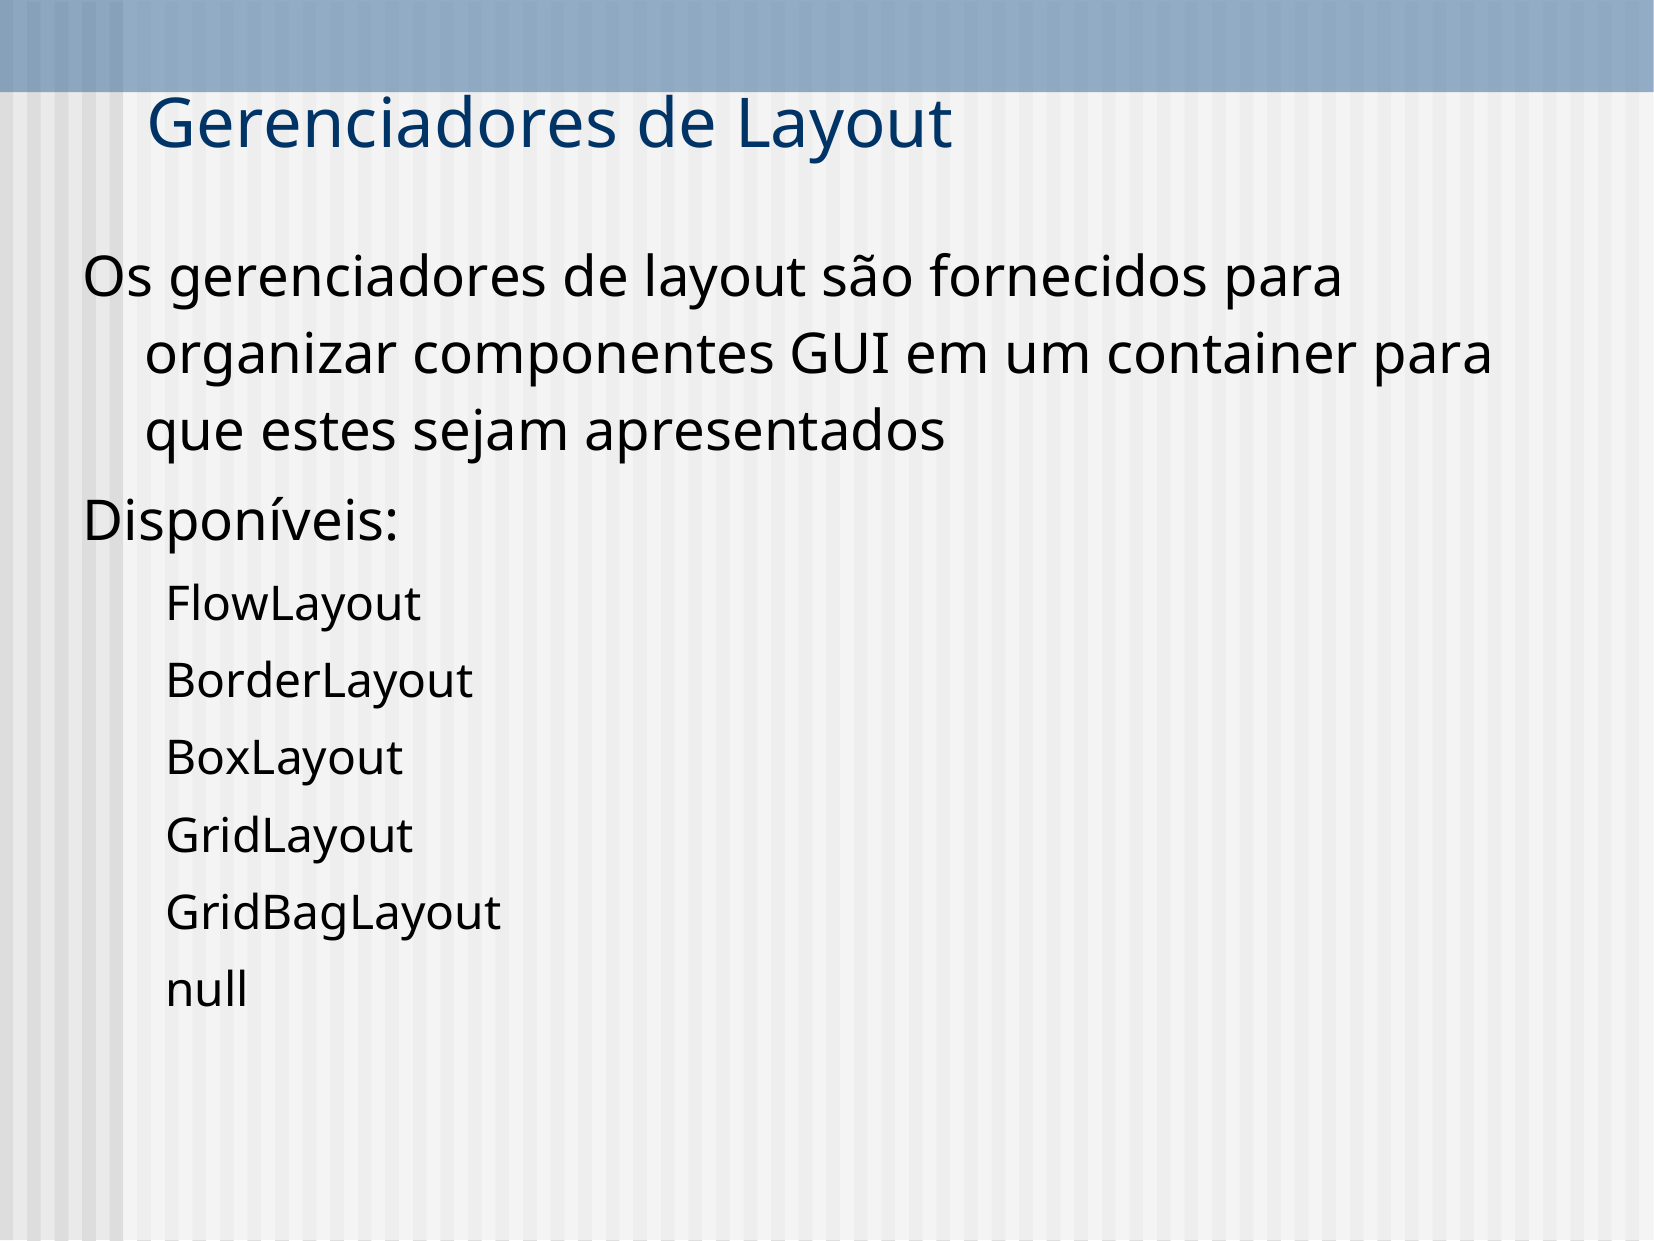

# Gerenciadores de Layout
Os gerenciadores de layout são fornecidos para organizar componentes GUI em um container para que estes sejam apresentados
Disponíveis:
FlowLayout
BorderLayout
BoxLayout
GridLayout
GridBagLayout
null